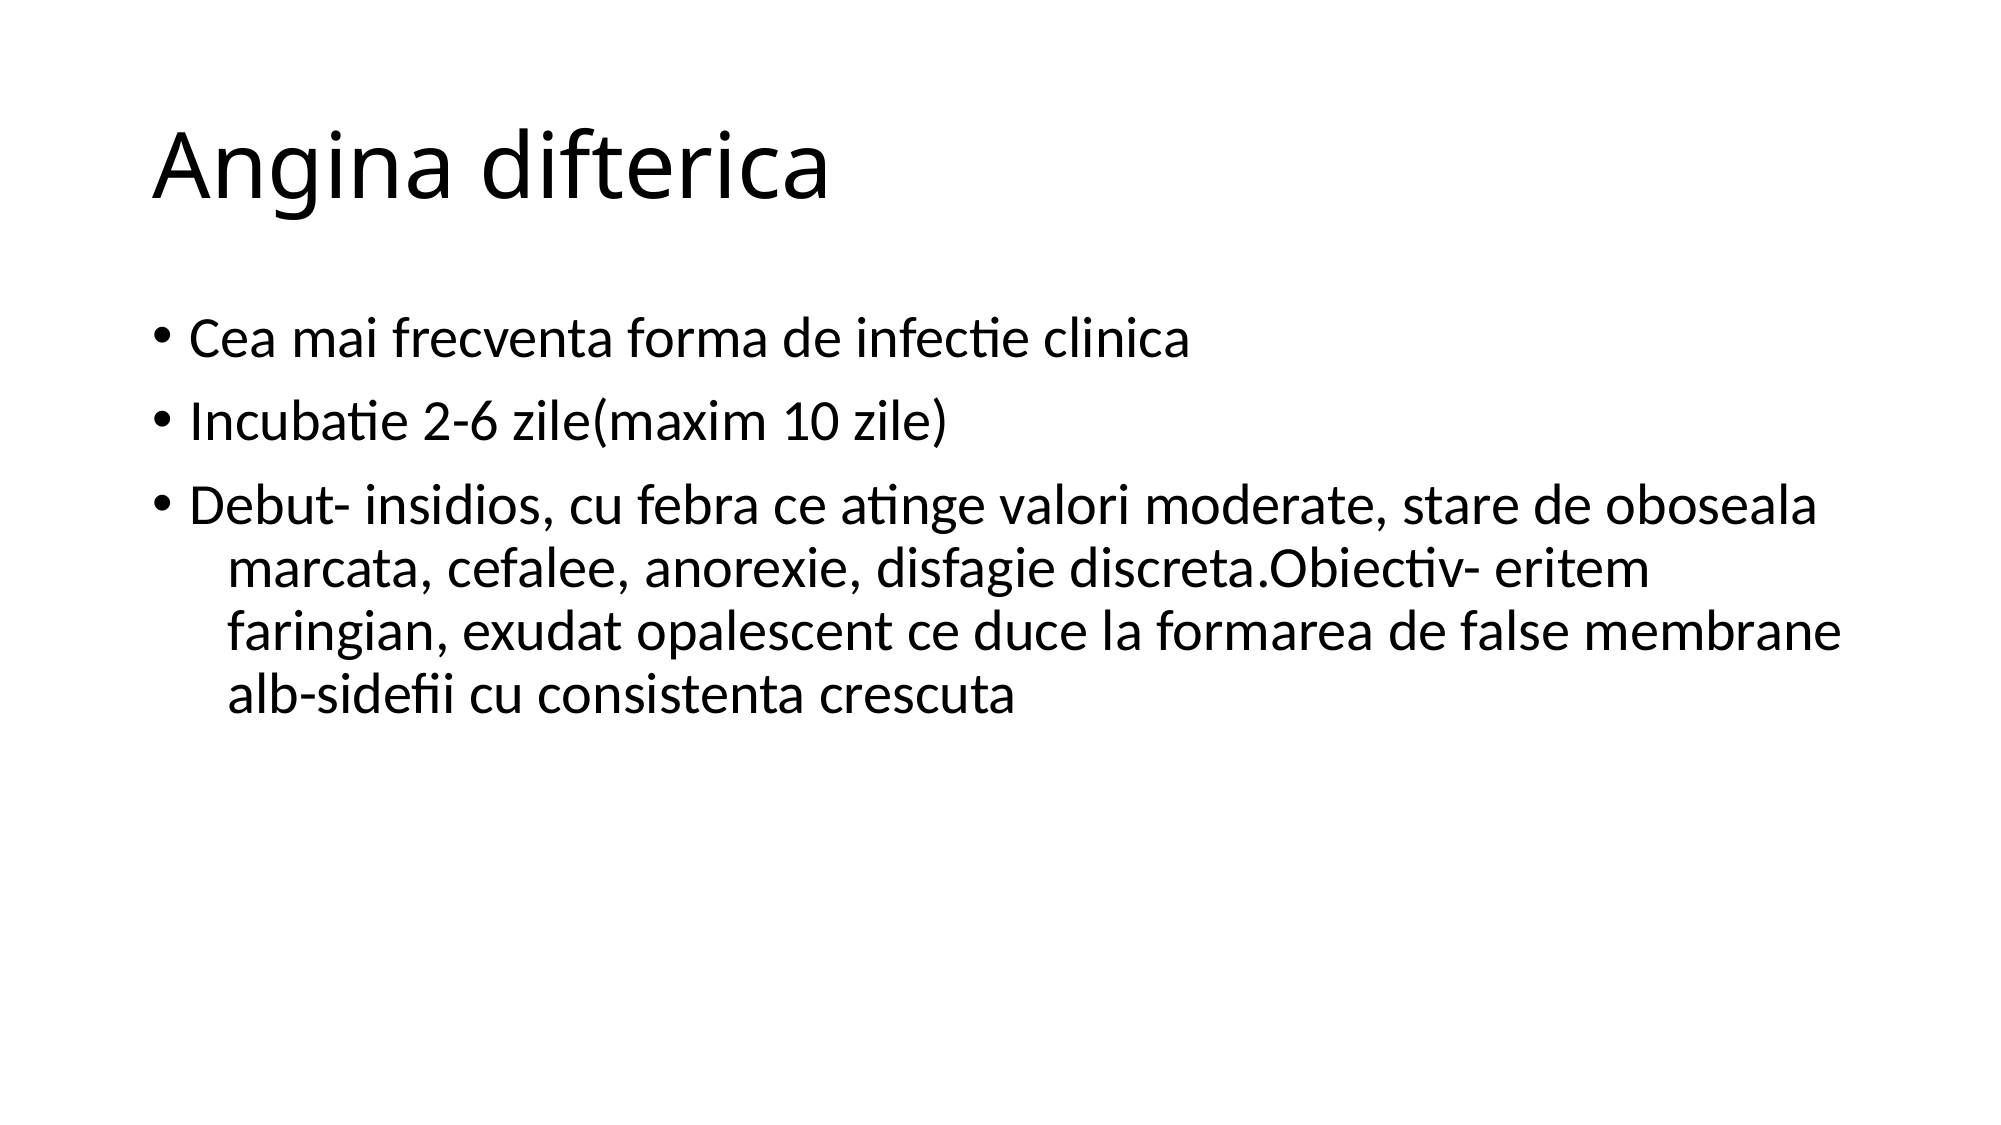

# Angina difterica
Cea mai frecventa forma de infectie clinica
Incubatie 2-6 zile(maxim 10 zile)
Debut- insidios, cu febra ce atinge valori moderate, stare de oboseala marcata, cefalee, anorexie, disfagie discreta.Obiectiv- eritem faringian, exudat opalescent ce duce la formarea de false membrane alb-sidefii cu consistenta crescuta